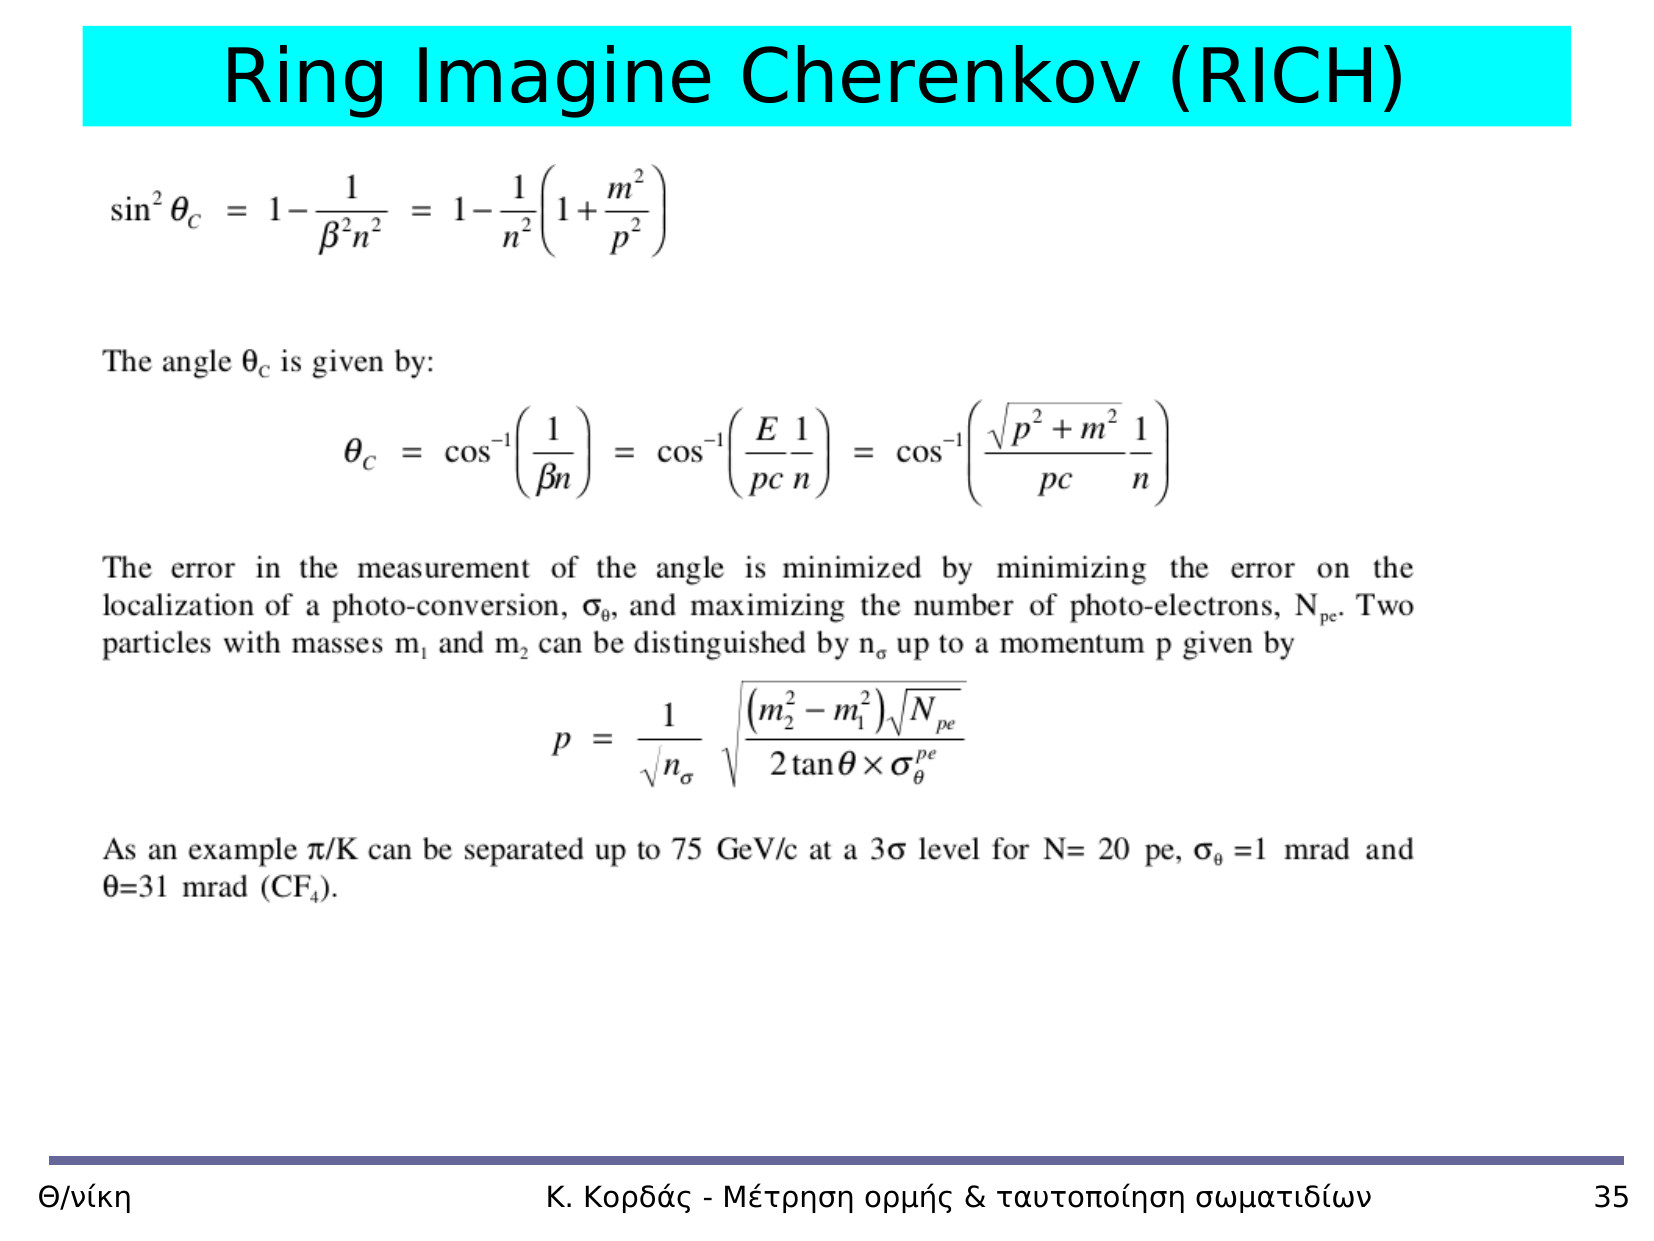

# Ring Imagine Cherenkov (RICH)
Θ/νίκη
Κ. Κορδάς - Μέτρηση ορμής & ταυτοποίηση σωματιδίων
35